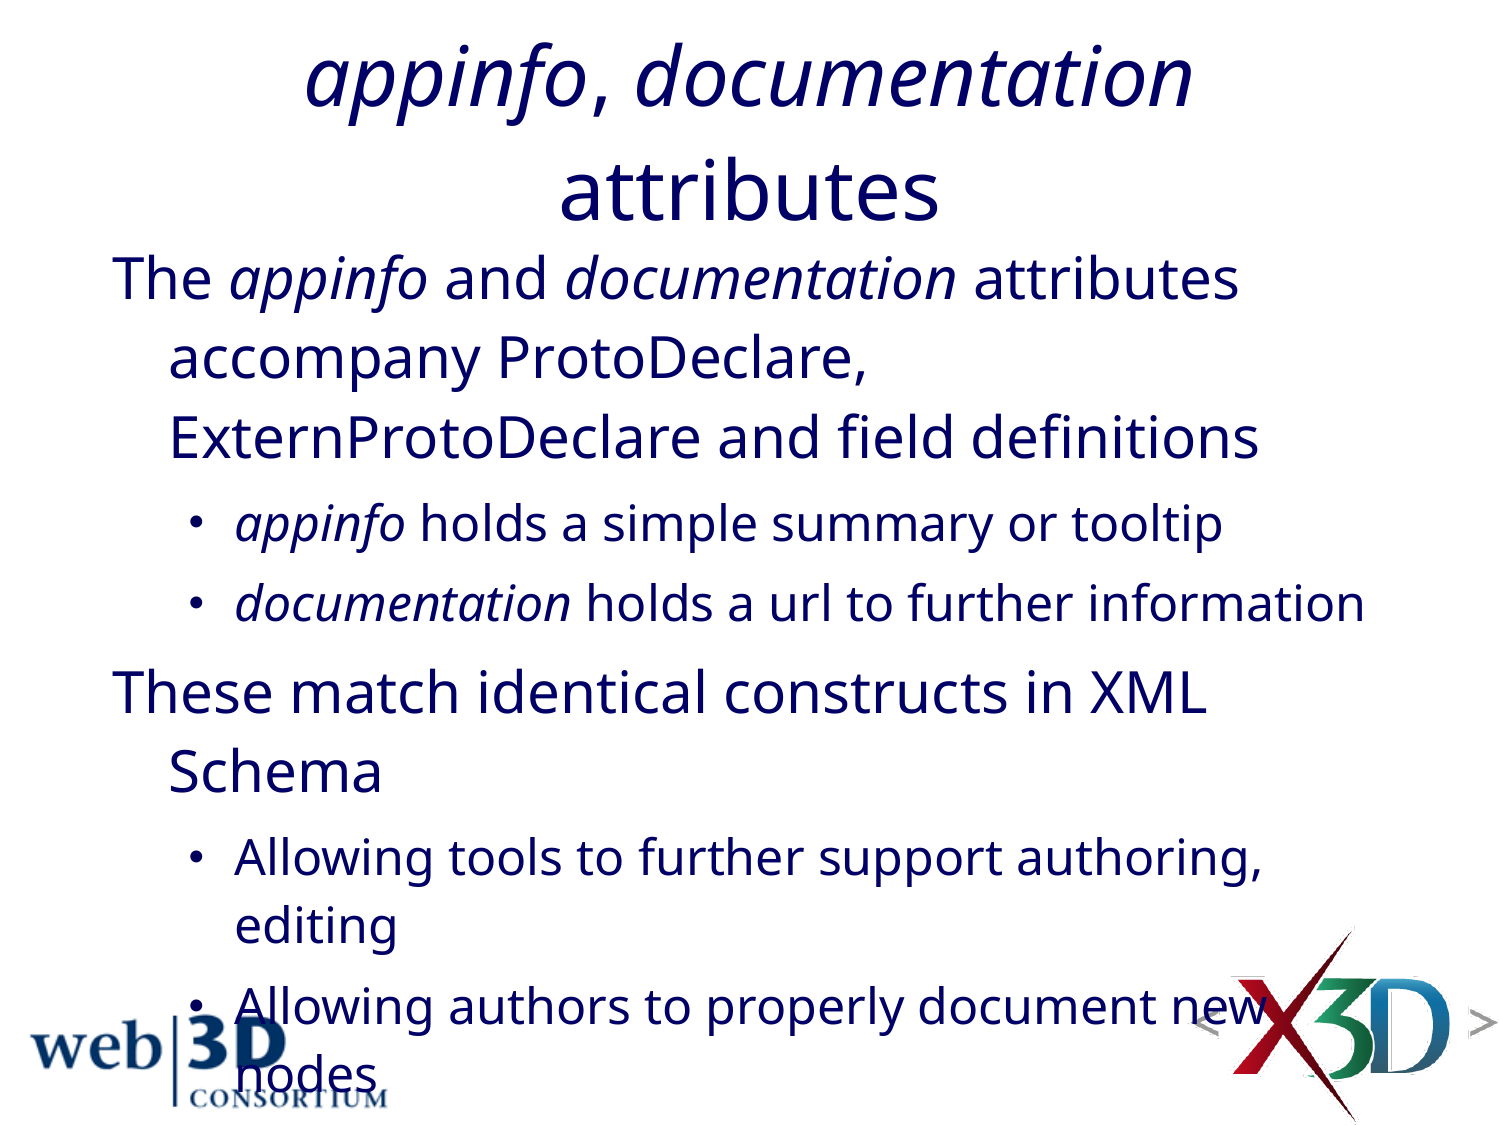

# appinfo, documentation attributes
The appinfo and documentation attributes accompany ProtoDeclare, ExternProtoDeclare and field definitions
appinfo holds a simple summary or tooltip
documentation holds a url to further information
These match identical constructs in XML Schema
Allowing tools to further support authoring, editing
Allowing authors to properly document new nodes
These are important to use, and help long-term extensibility of your work and X3D itself